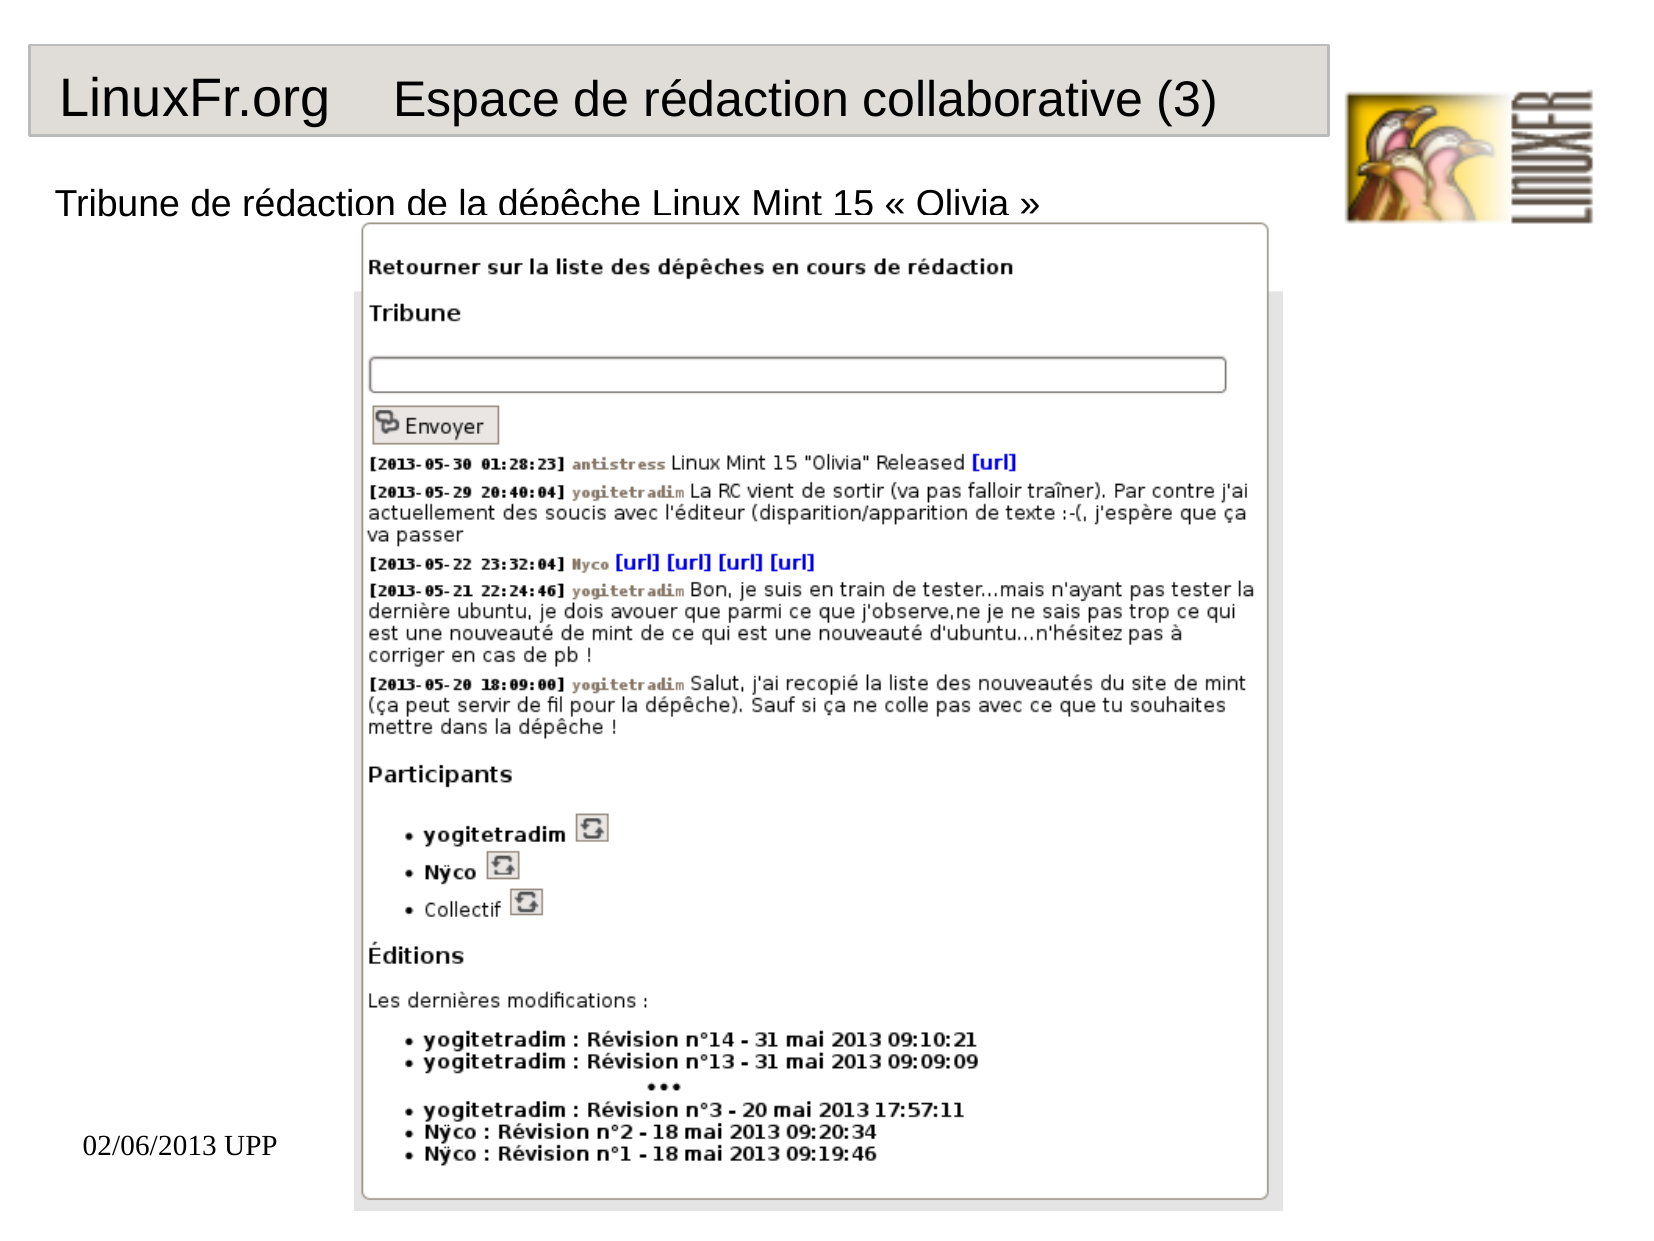

# LinuxFr.org Espace de rédaction collaborative (3)
Tribune de rédaction de la dépêche Linux Mint 15 « Olivia »